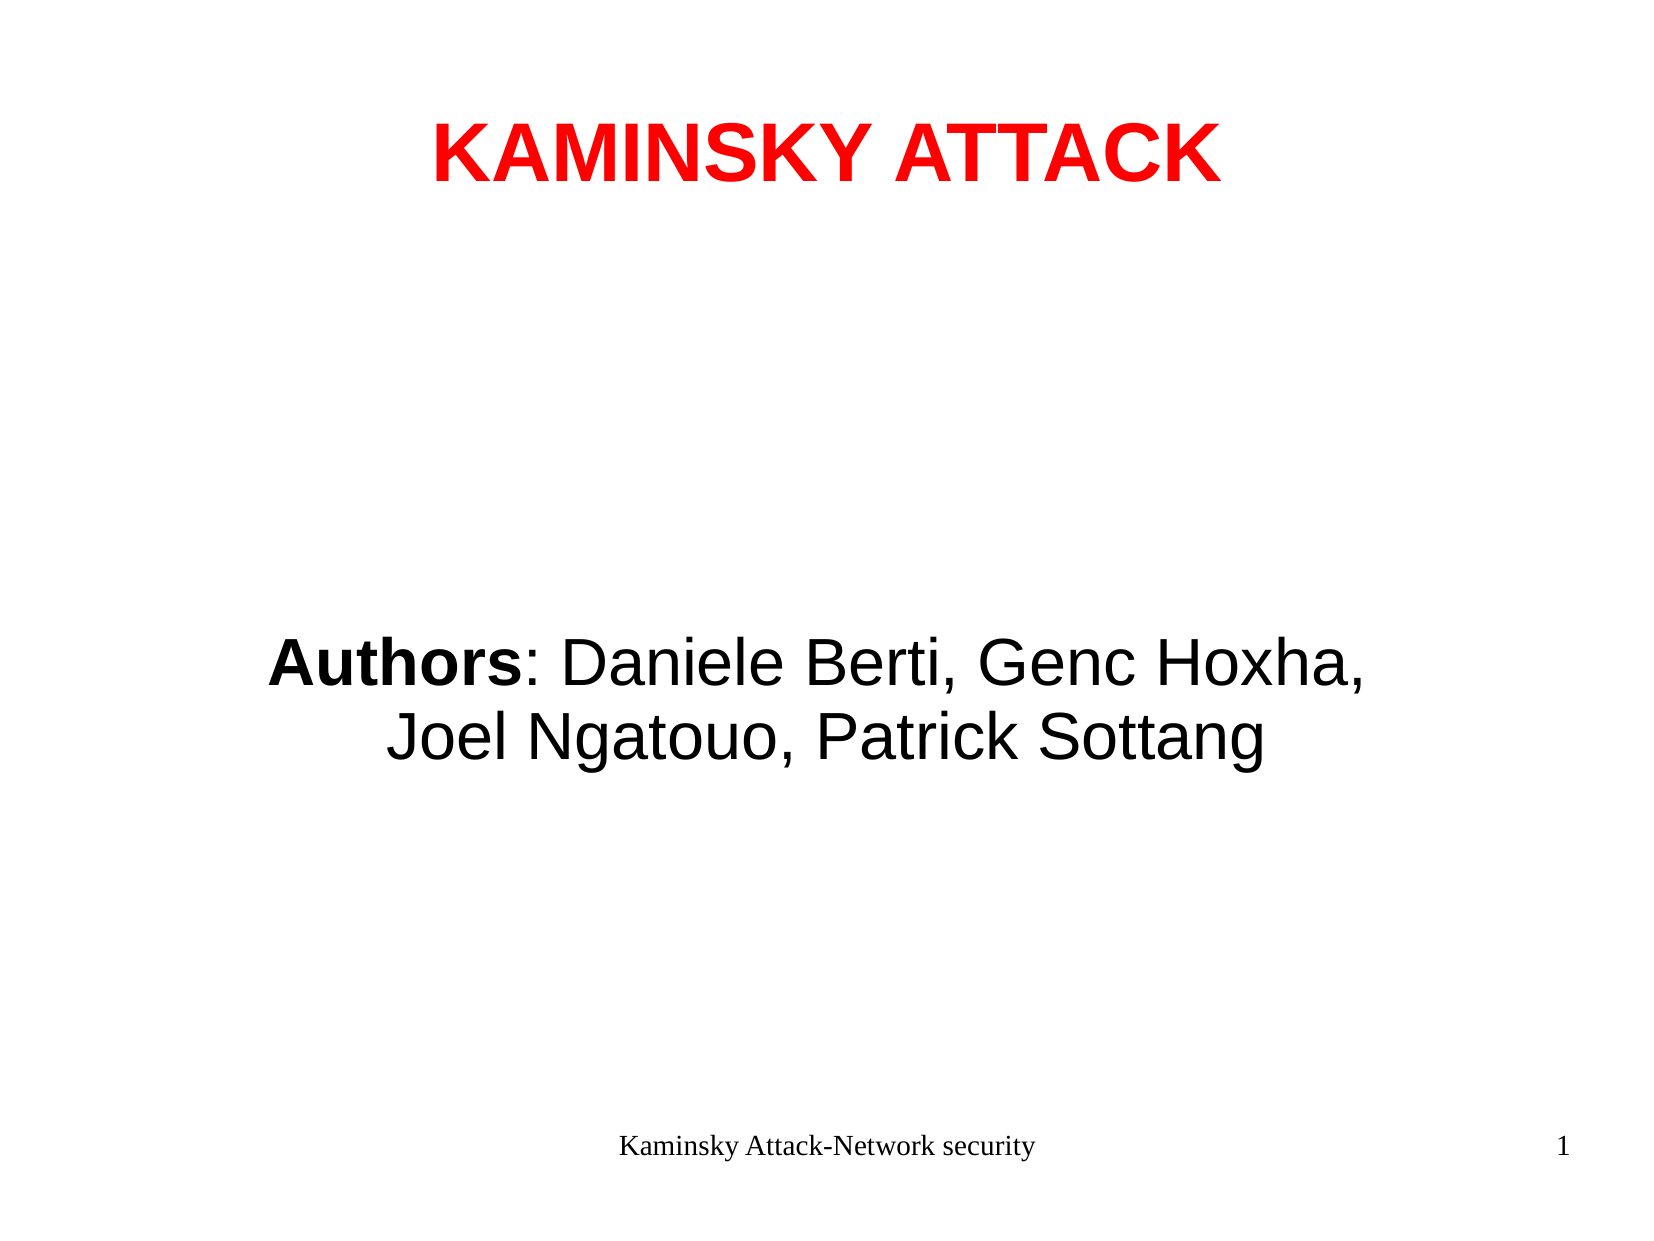

# KAMINSKY ATTACK
Authors: Daniele Berti, Genc Hoxha,
Joel Ngatouo, Patrick Sottang
Kaminsky Attack-Network security
1